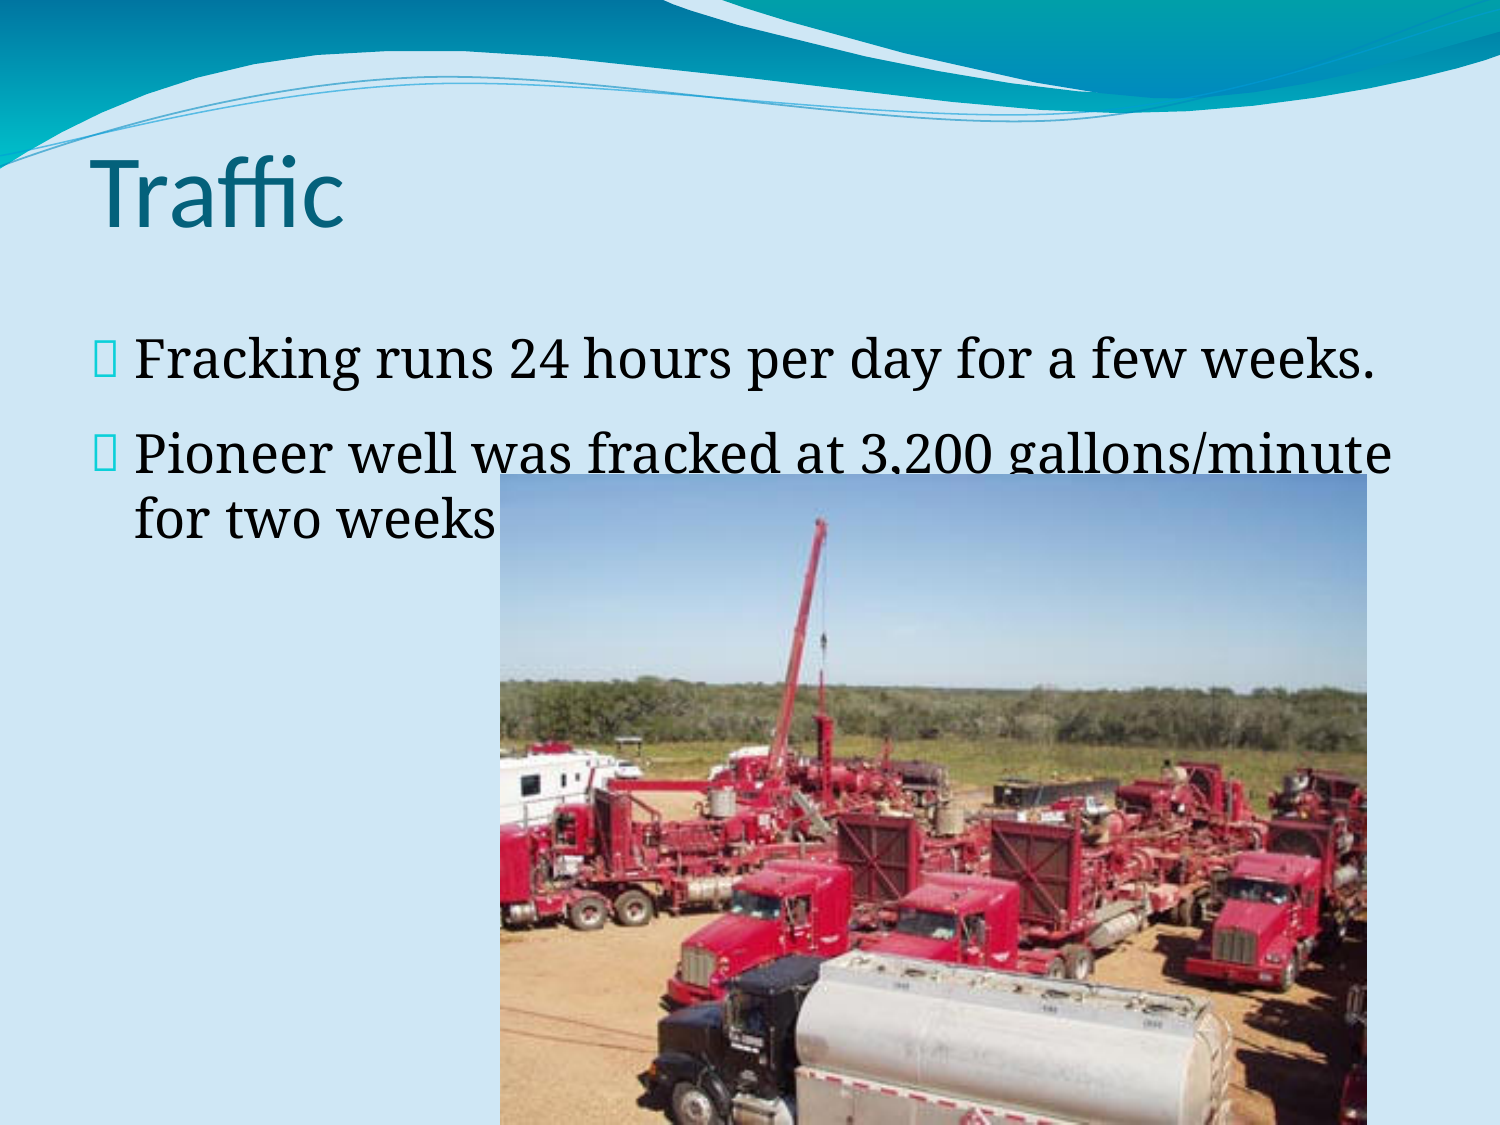

# Traffic
Fracking runs 24 hours per day for a few weeks.
Pioneer well was fracked at 3,200 gallons/minute for two weeks.